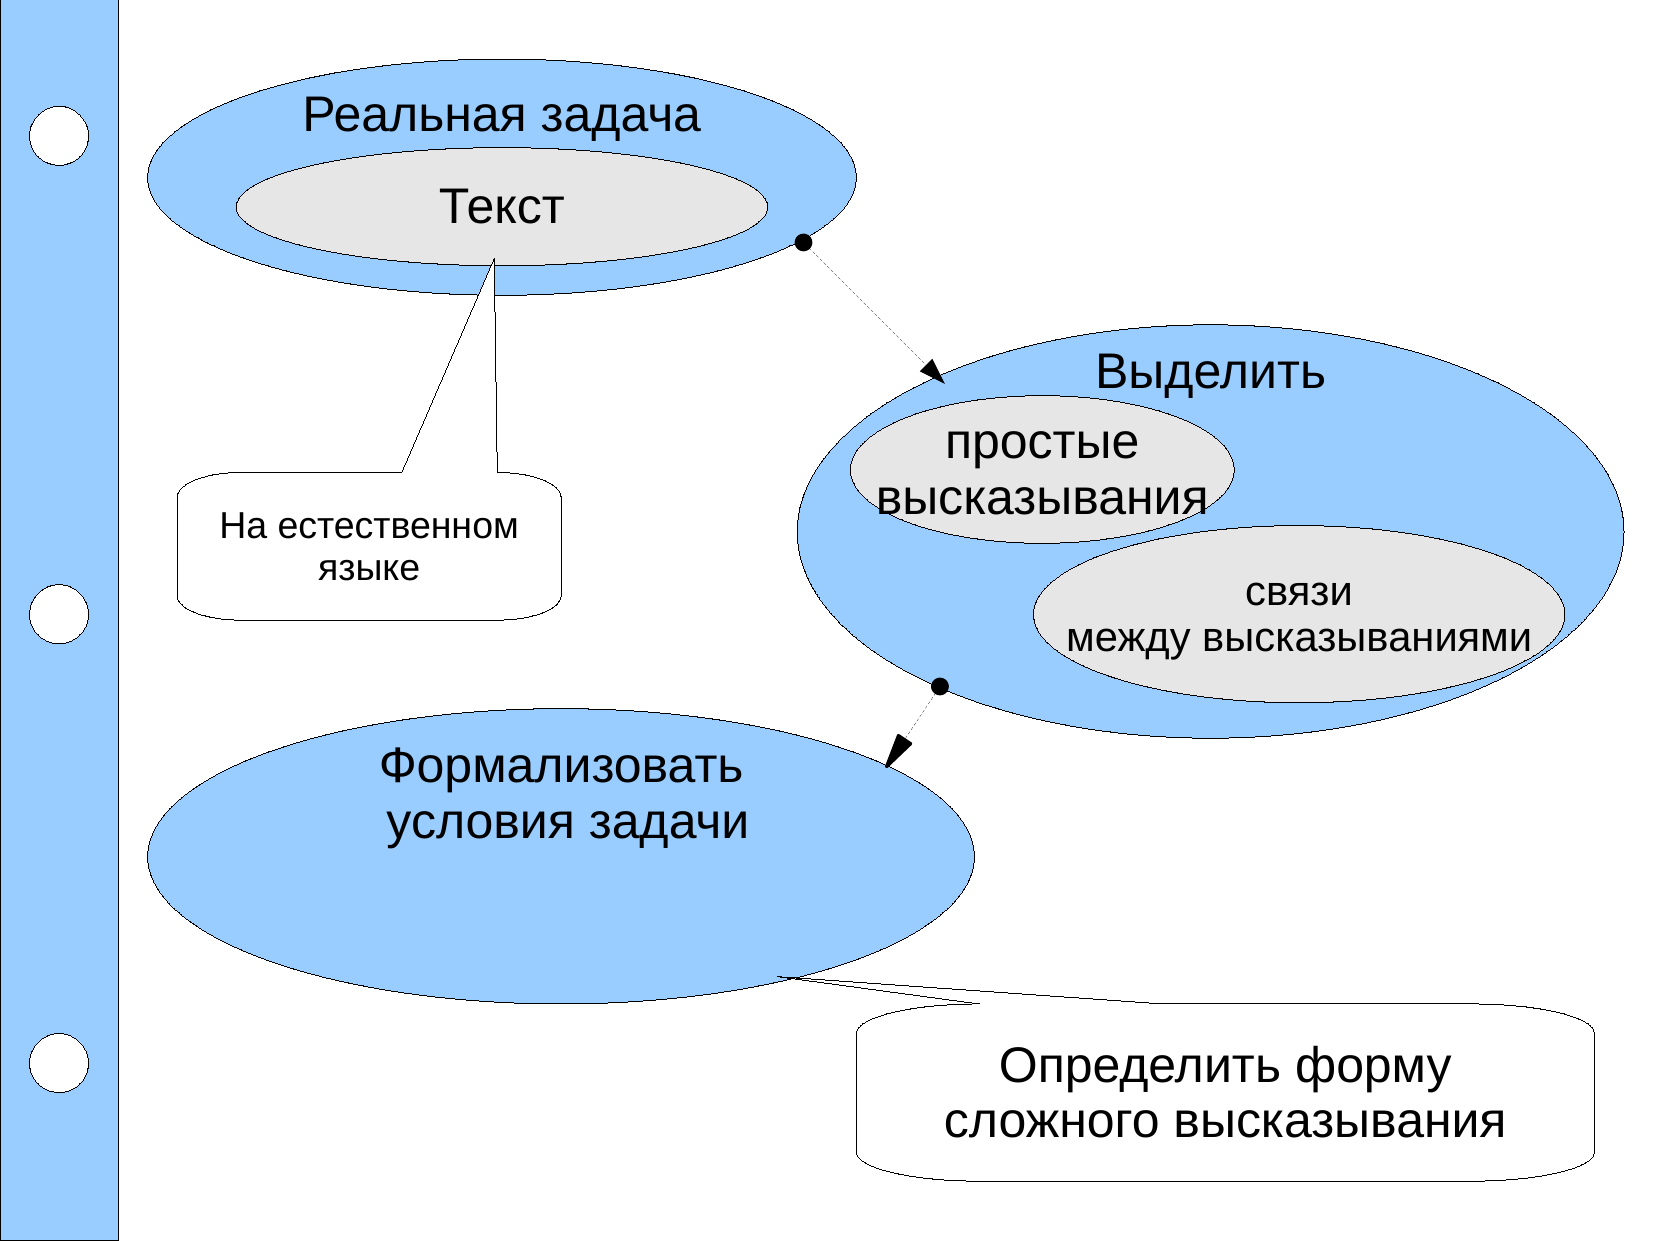

Реальная задача
Текст
Выделить
простые
высказывания
На естественном
языке
связи
между высказываниями
Формализовать
 условия задачи
Определить форму
сложного высказывания